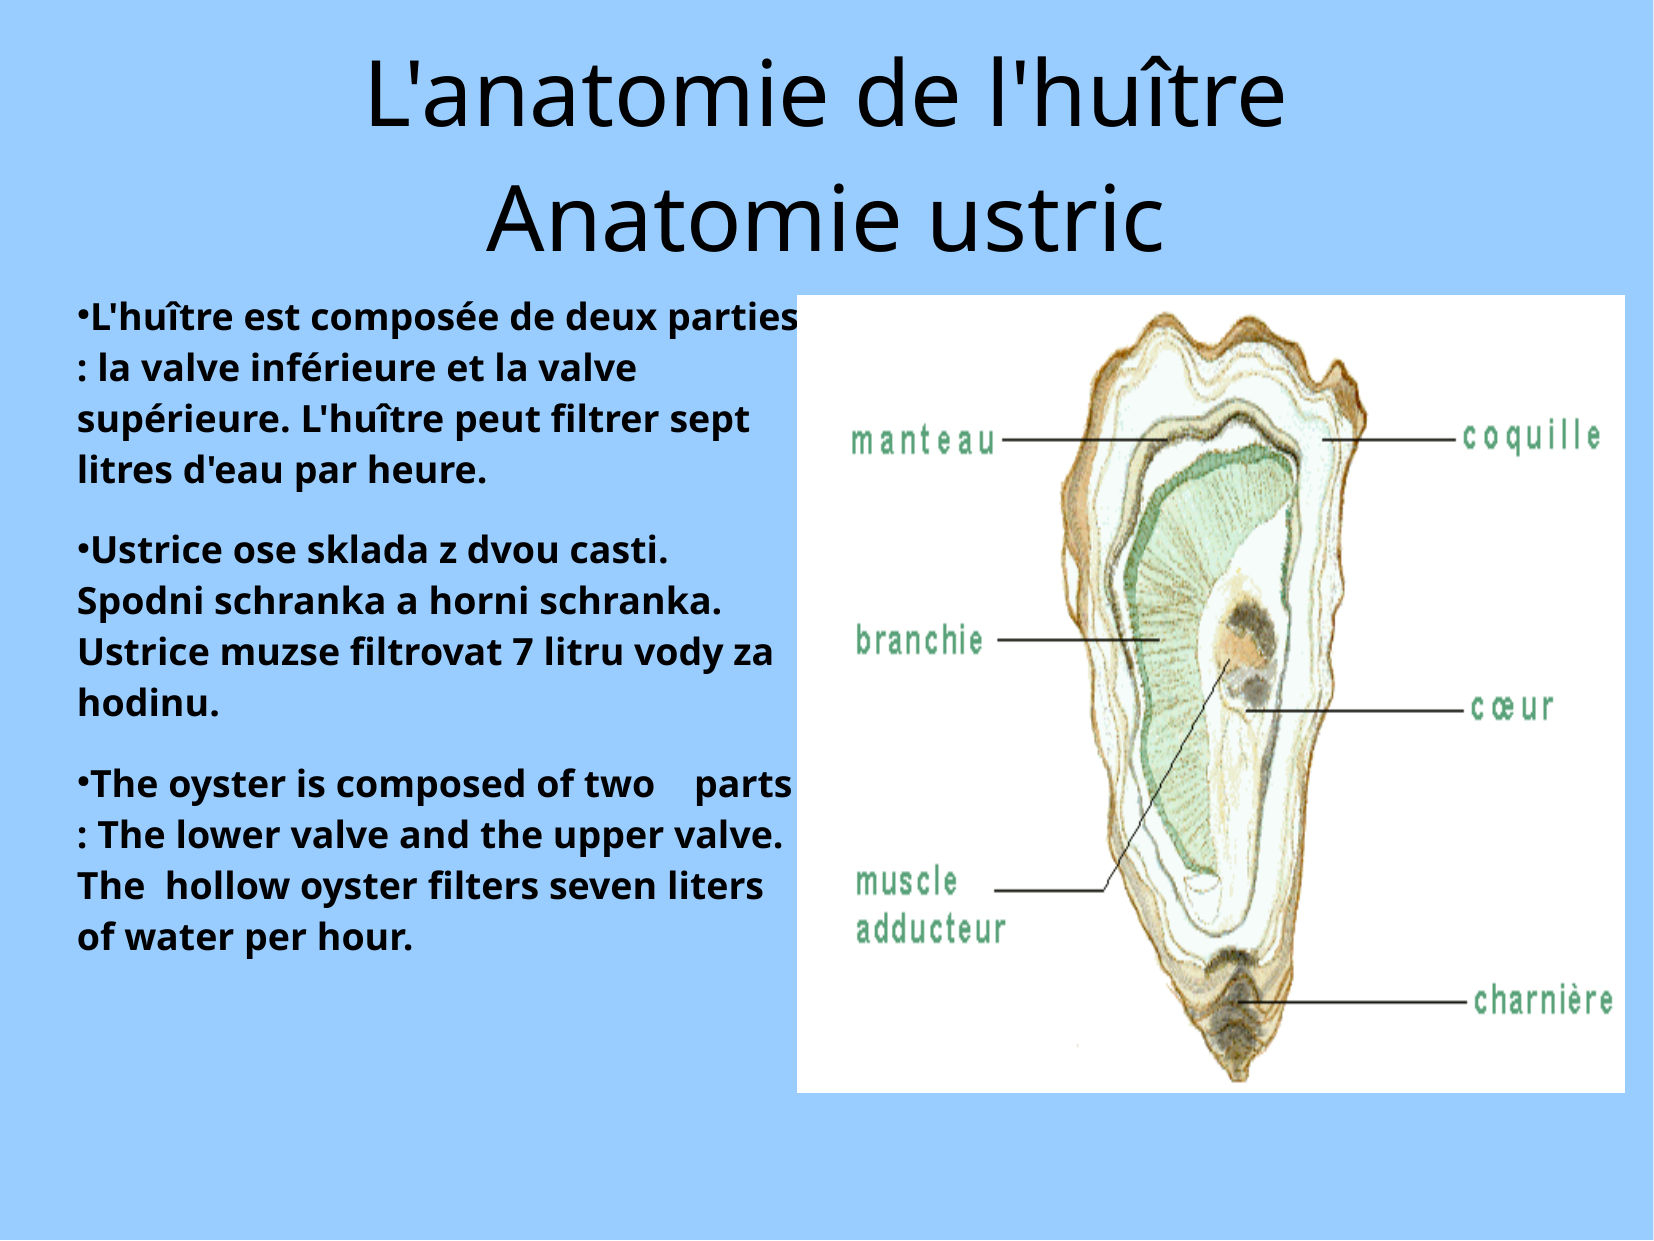

# L'anatomie de l'huître Anatomie ustric
L'huître est composée de deux parties : la valve inférieure et la valve supérieure. L'huître peut filtrer sept litres d'eau par heure.
Ustrice ose sklada z dvou casti. Spodni schranka a horni schranka. Ustrice muzse filtrovat 7 litru vody za hodinu.
The oyster is composed of two parts : The lower valve and the upper valve. The hollow oyster filters seven liters of water per hour.